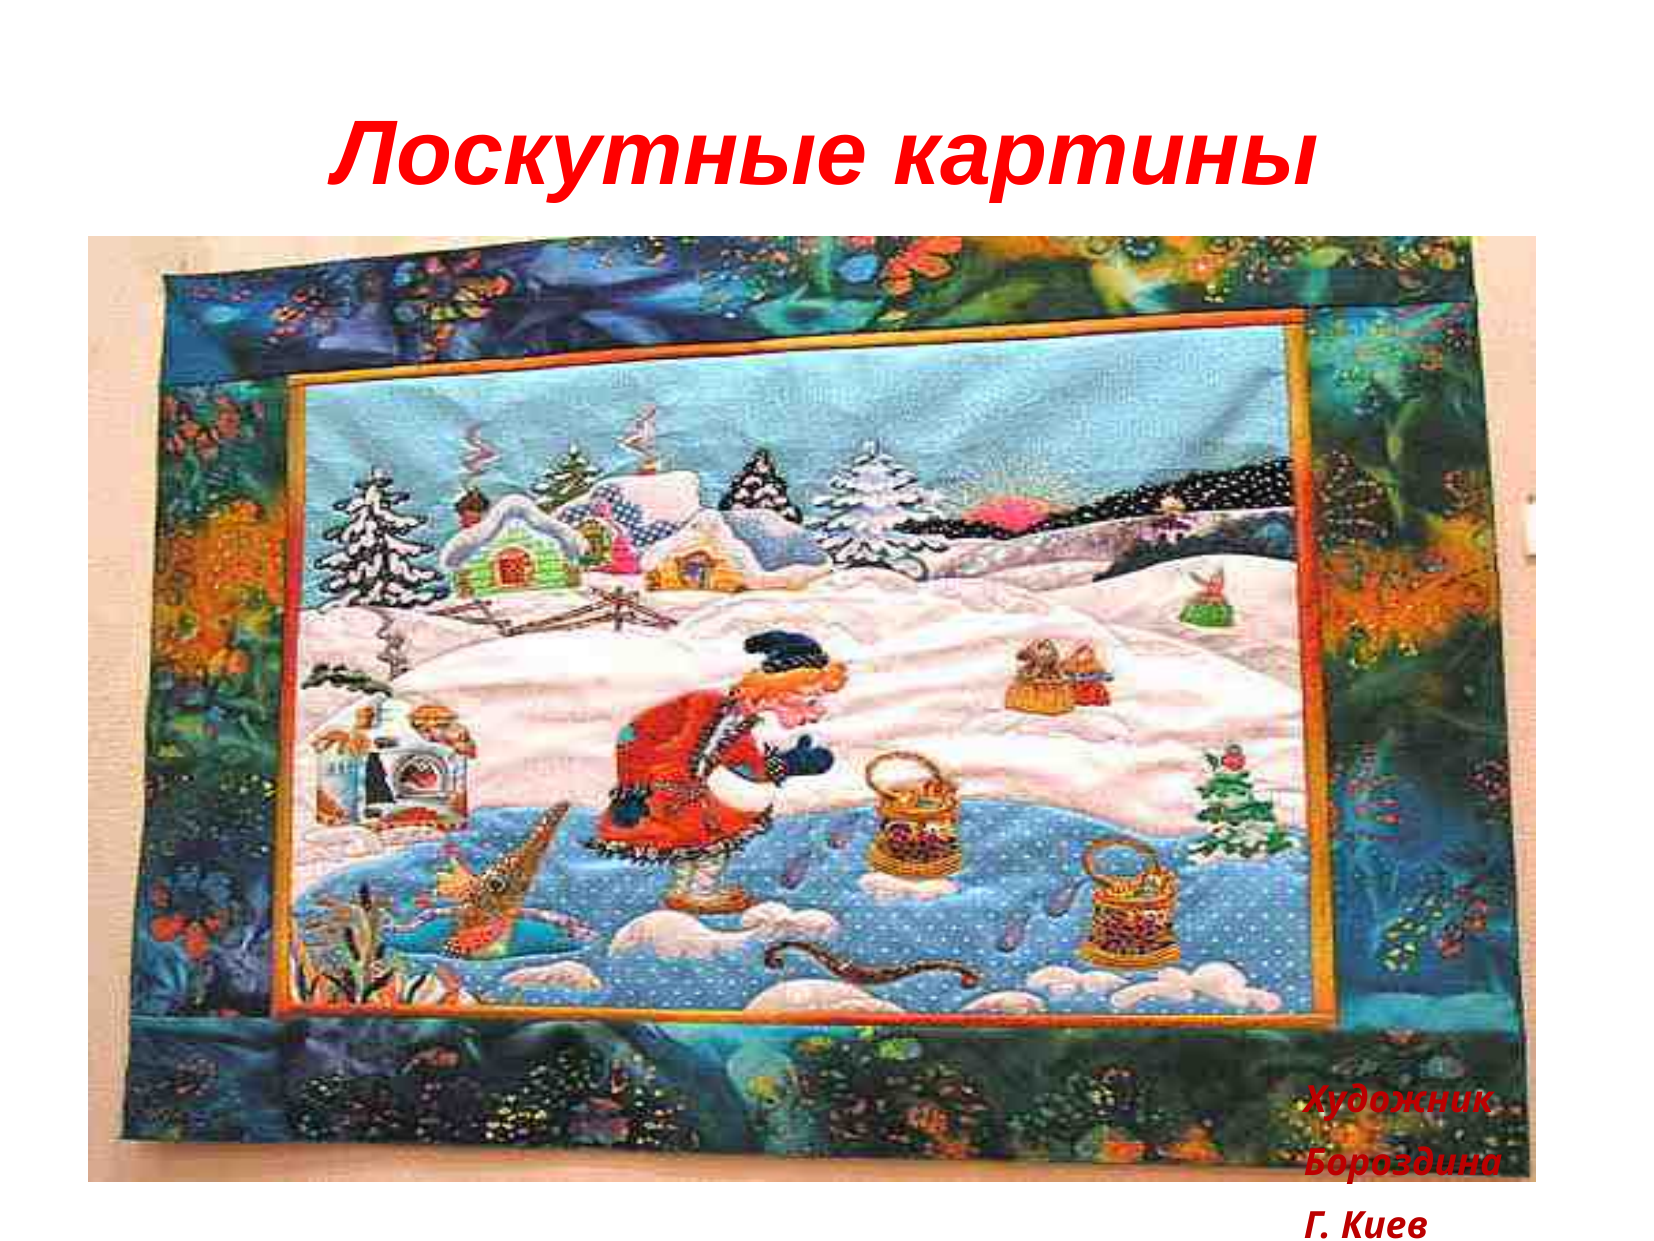

# Лоскутные картины
Художник
Бороздина
Г. Киев